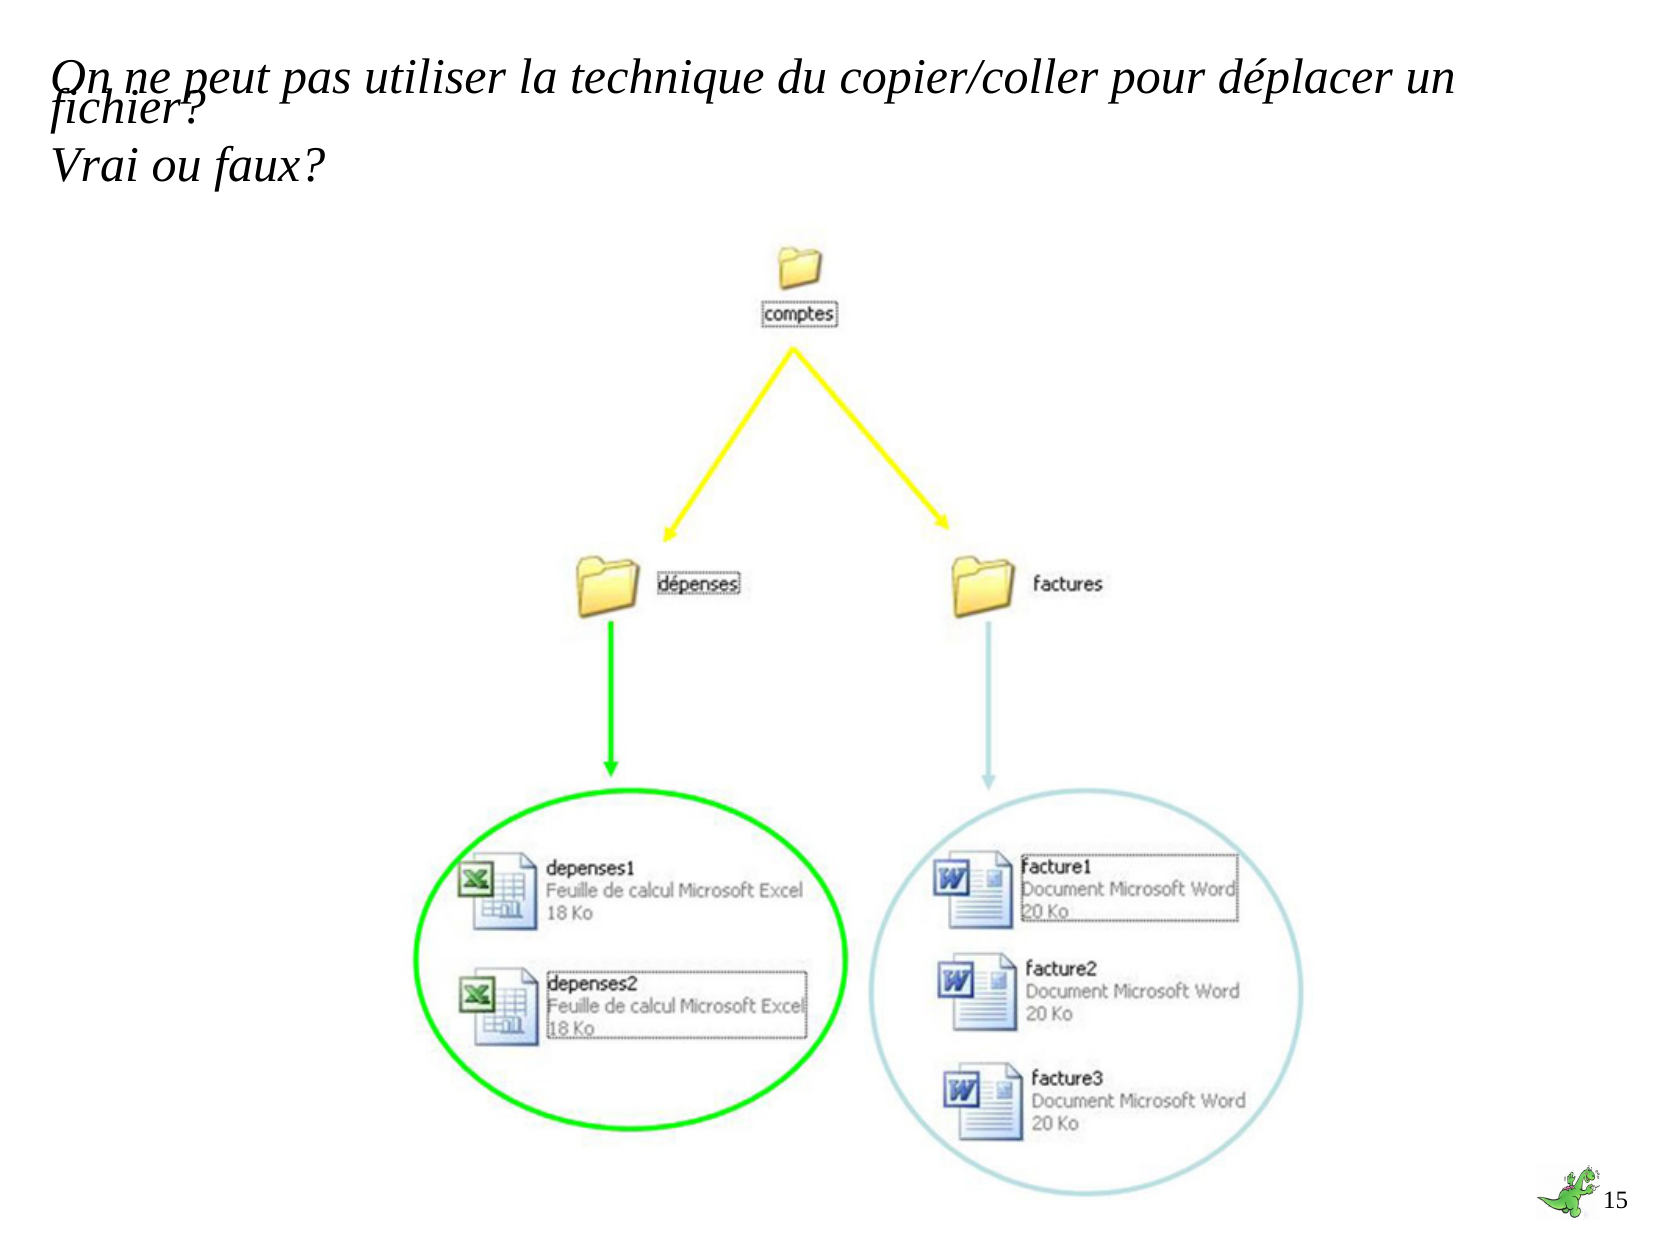

On ne peut pas utiliser la technique du copier/coller pour déplacer un fichier?
Vrai ou faux?
15